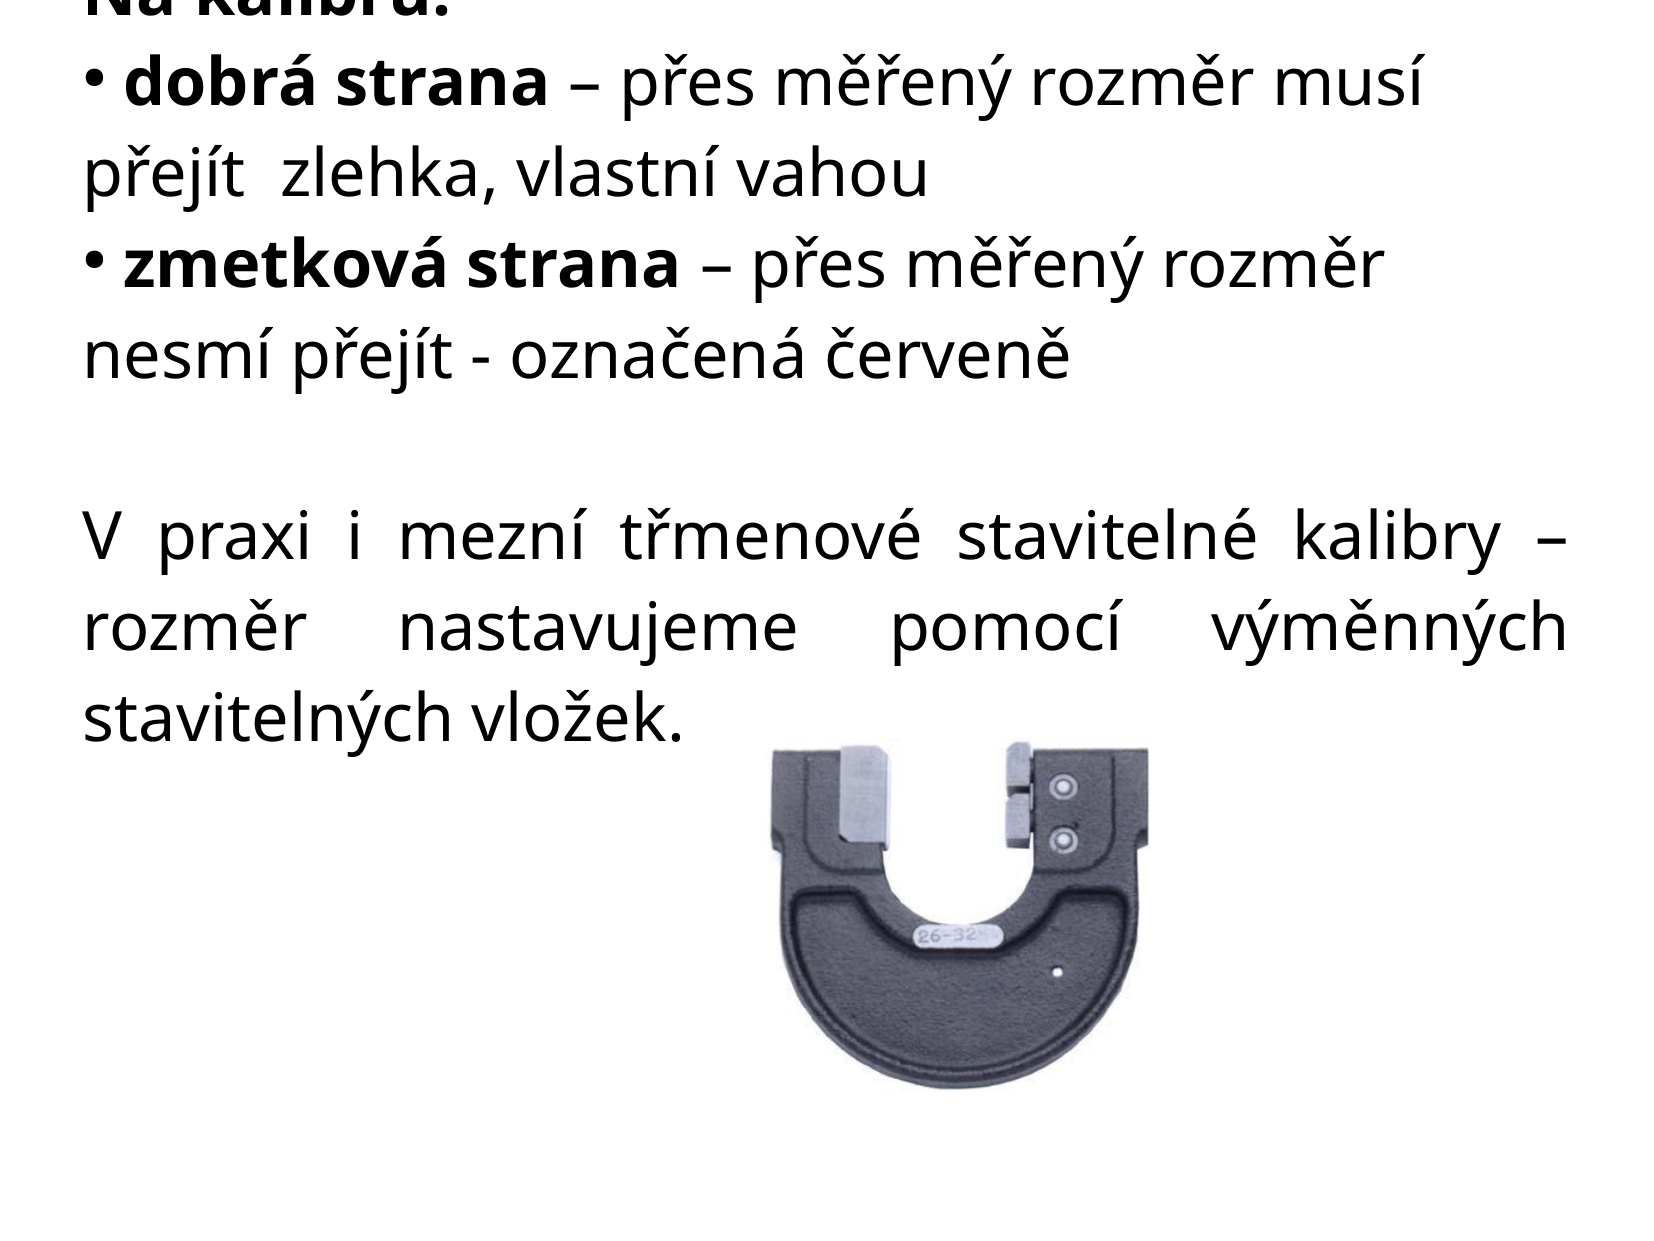

# Na kalibru:
 dobrá strana – přes měřený rozměr musí přejít zlehka, vlastní vahou
 zmetková strana – přes měřený rozměr nesmí přejít - označená červeně
V praxi i mezní třmenové stavitelné kalibry – rozměr nastavujeme pomocí výměnných stavitelných vložek.